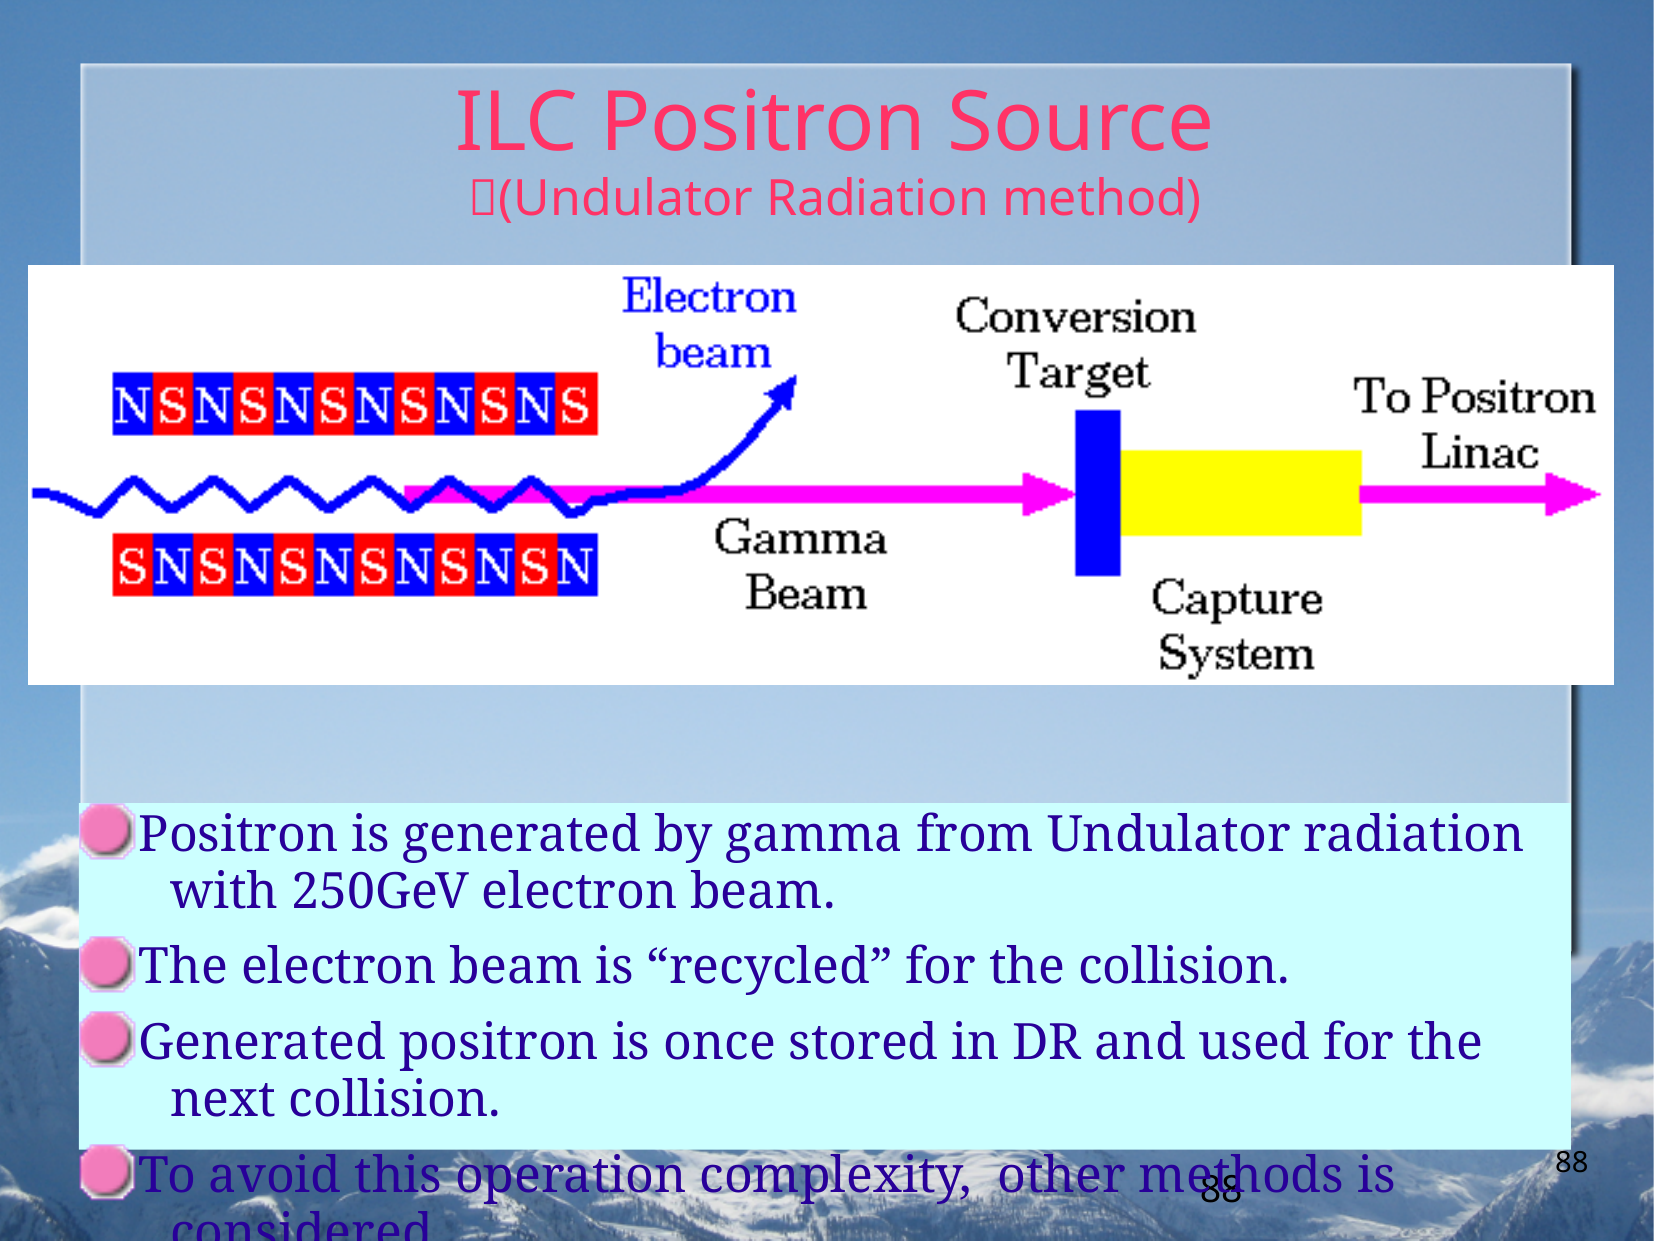

# ILC Positron Source （(Undulator Radiation method)
Positron is generated by gamma from Undulator radiation with 250GeV electron beam.
The electron beam is “recycled” for the collision.
Generated positron is once stored in DR and used for the next collision.
To avoid this operation complexity, other methods is considered.
88